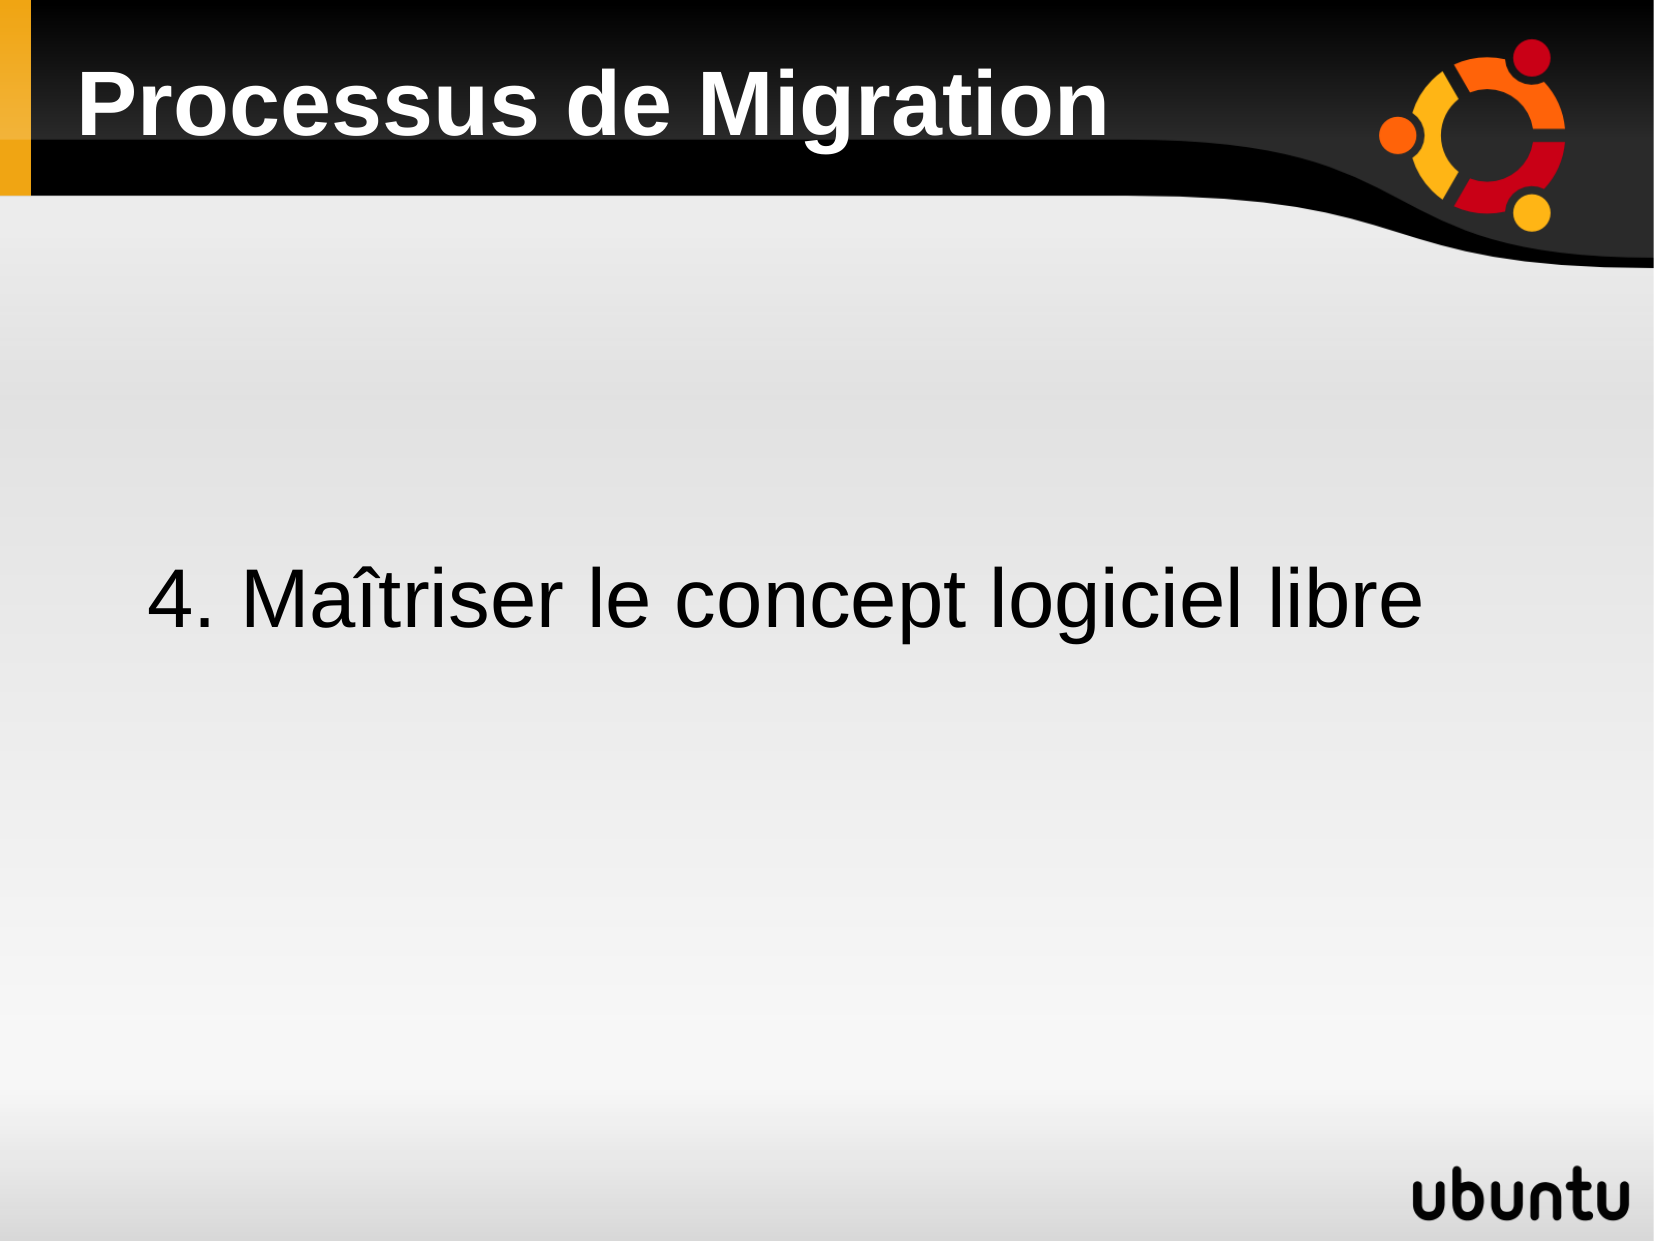

# Processus de Migration
4. Maîtriser le concept logiciel libre